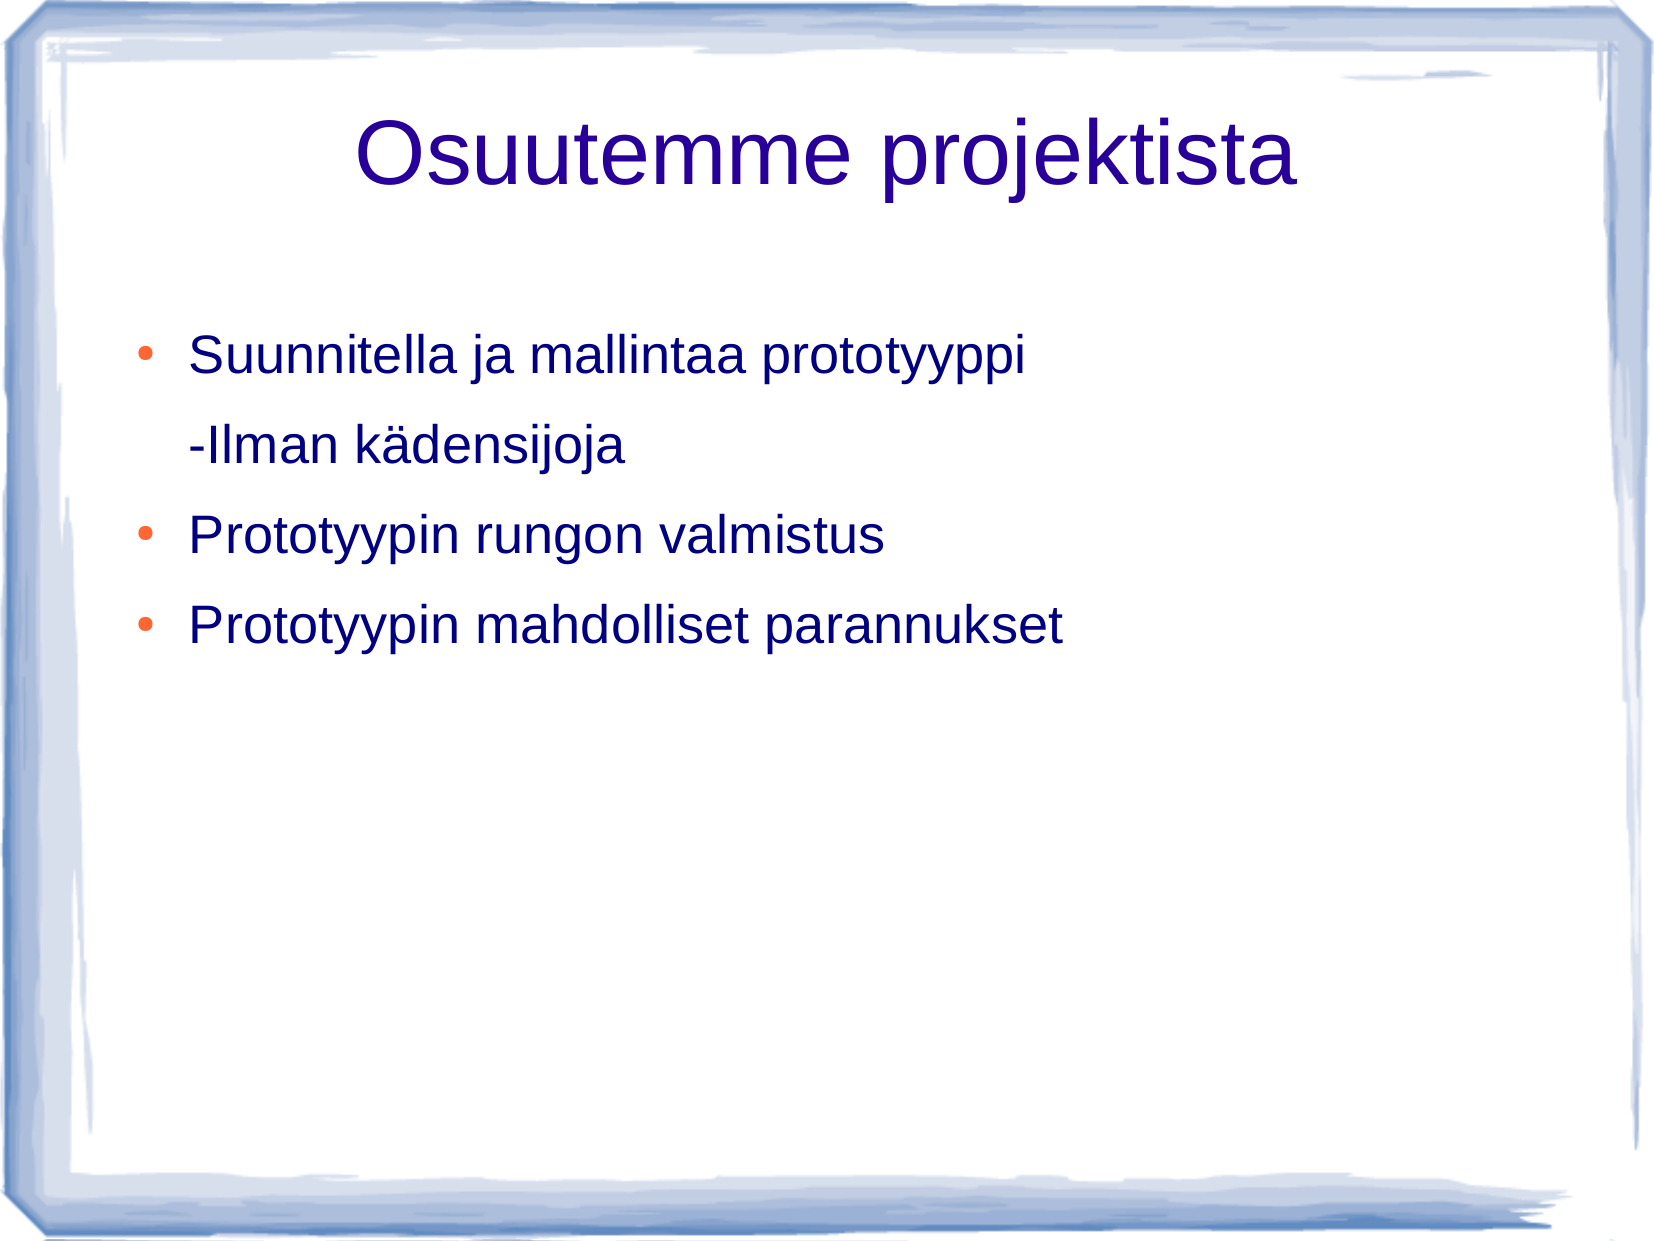

# Osuutemme projektista
Suunnitella ja mallintaa prototyyppi
-Ilman kädensijoja
Prototyypin rungon valmistus
Prototyypin mahdolliset parannukset